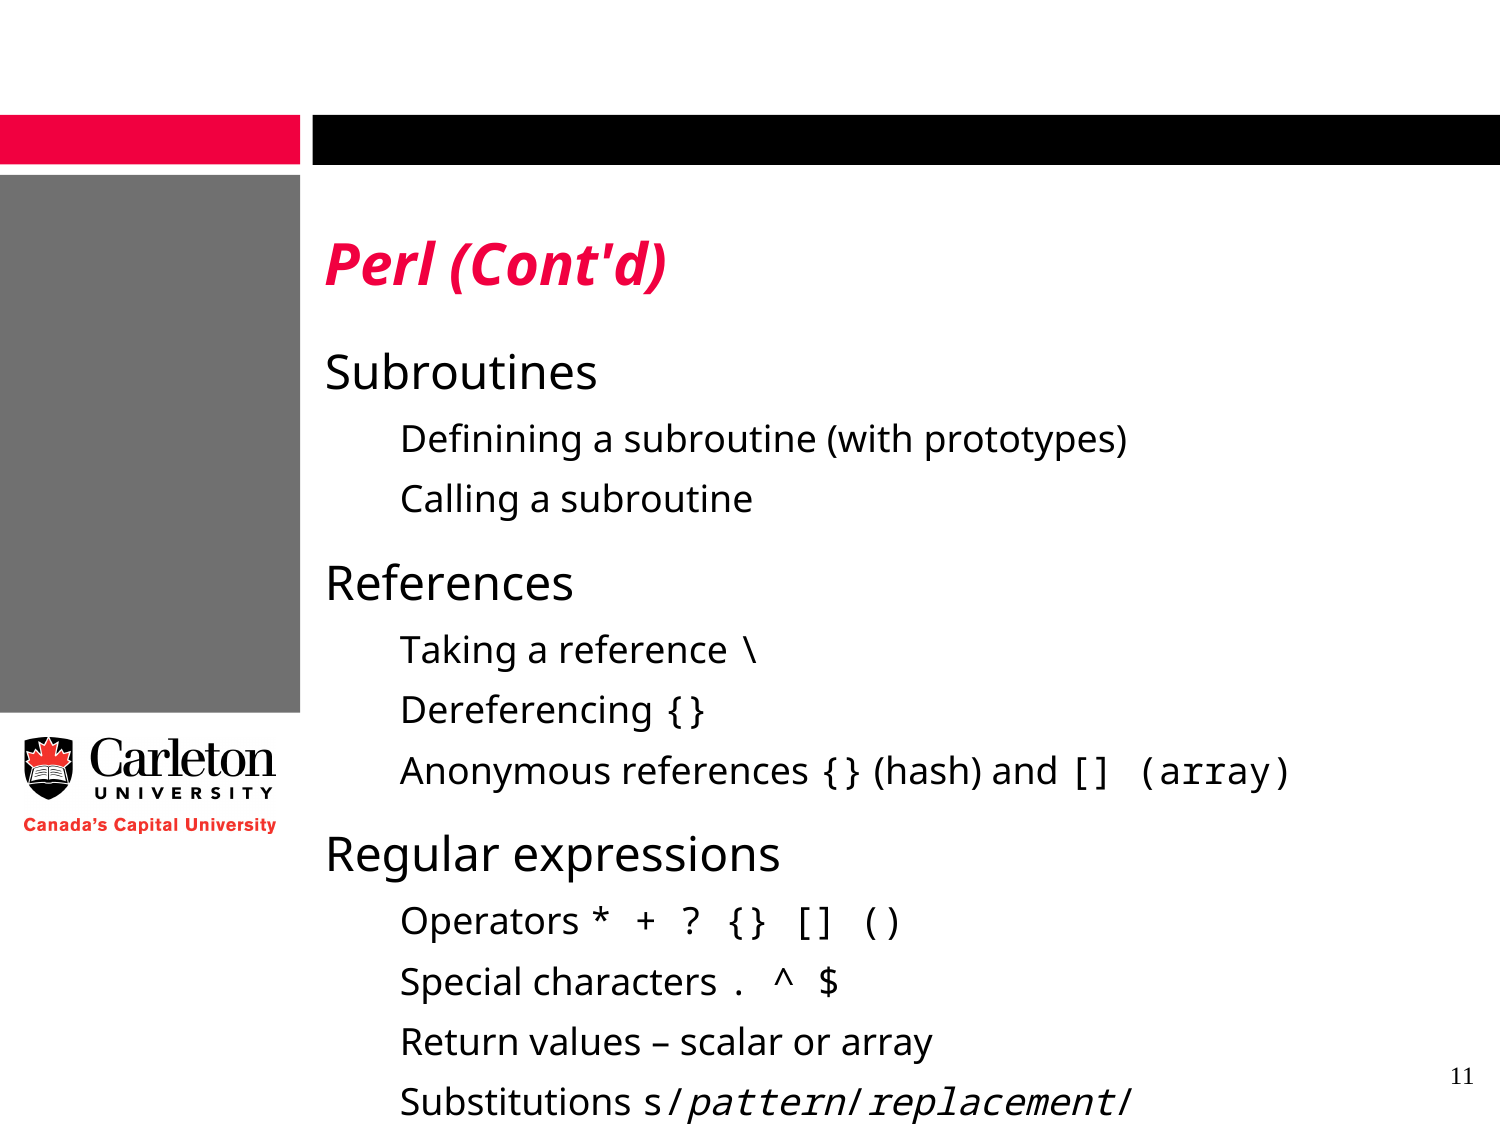

# Perl (Cont'd)
Subroutines
Definining a subroutine (with prototypes)
Calling a subroutine
References
Taking a reference \
Dereferencing {}
Anonymous references {} (hash) and [] (array)
Regular expressions
Operators * + ? {} [] ()
Special characters . ^ $
Return values – scalar or array
Substitutions s/pattern/replacement/
11